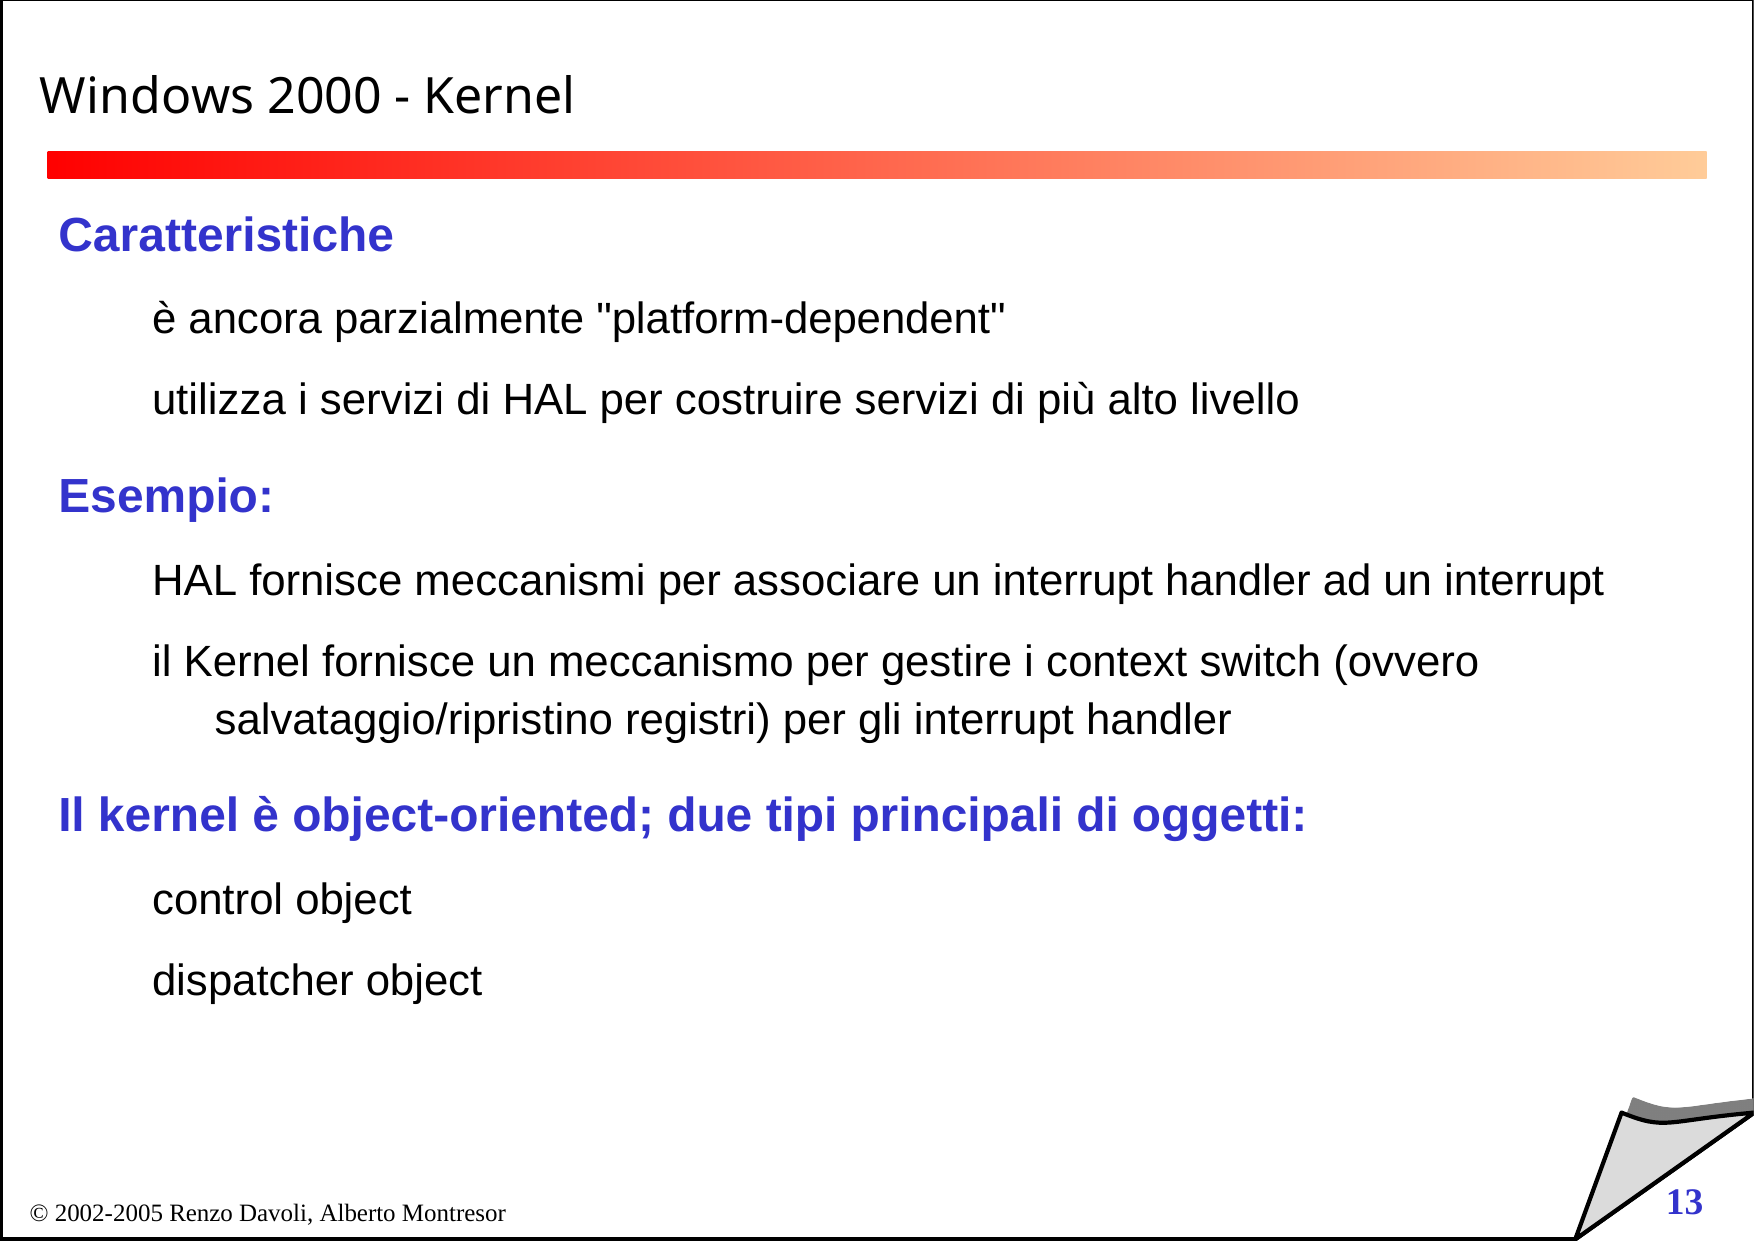

# Windows 2000 - Kernel
Caratteristiche
è ancora parzialmente "platform-dependent"
utilizza i servizi di HAL per costruire servizi di più alto livello
Esempio:
HAL fornisce meccanismi per associare un interrupt handler ad un interrupt
il Kernel fornisce un meccanismo per gestire i context switch (ovvero salvataggio/ripristino registri) per gli interrupt handler
Il kernel è object-oriented; due tipi principali di oggetti:
control object
dispatcher object